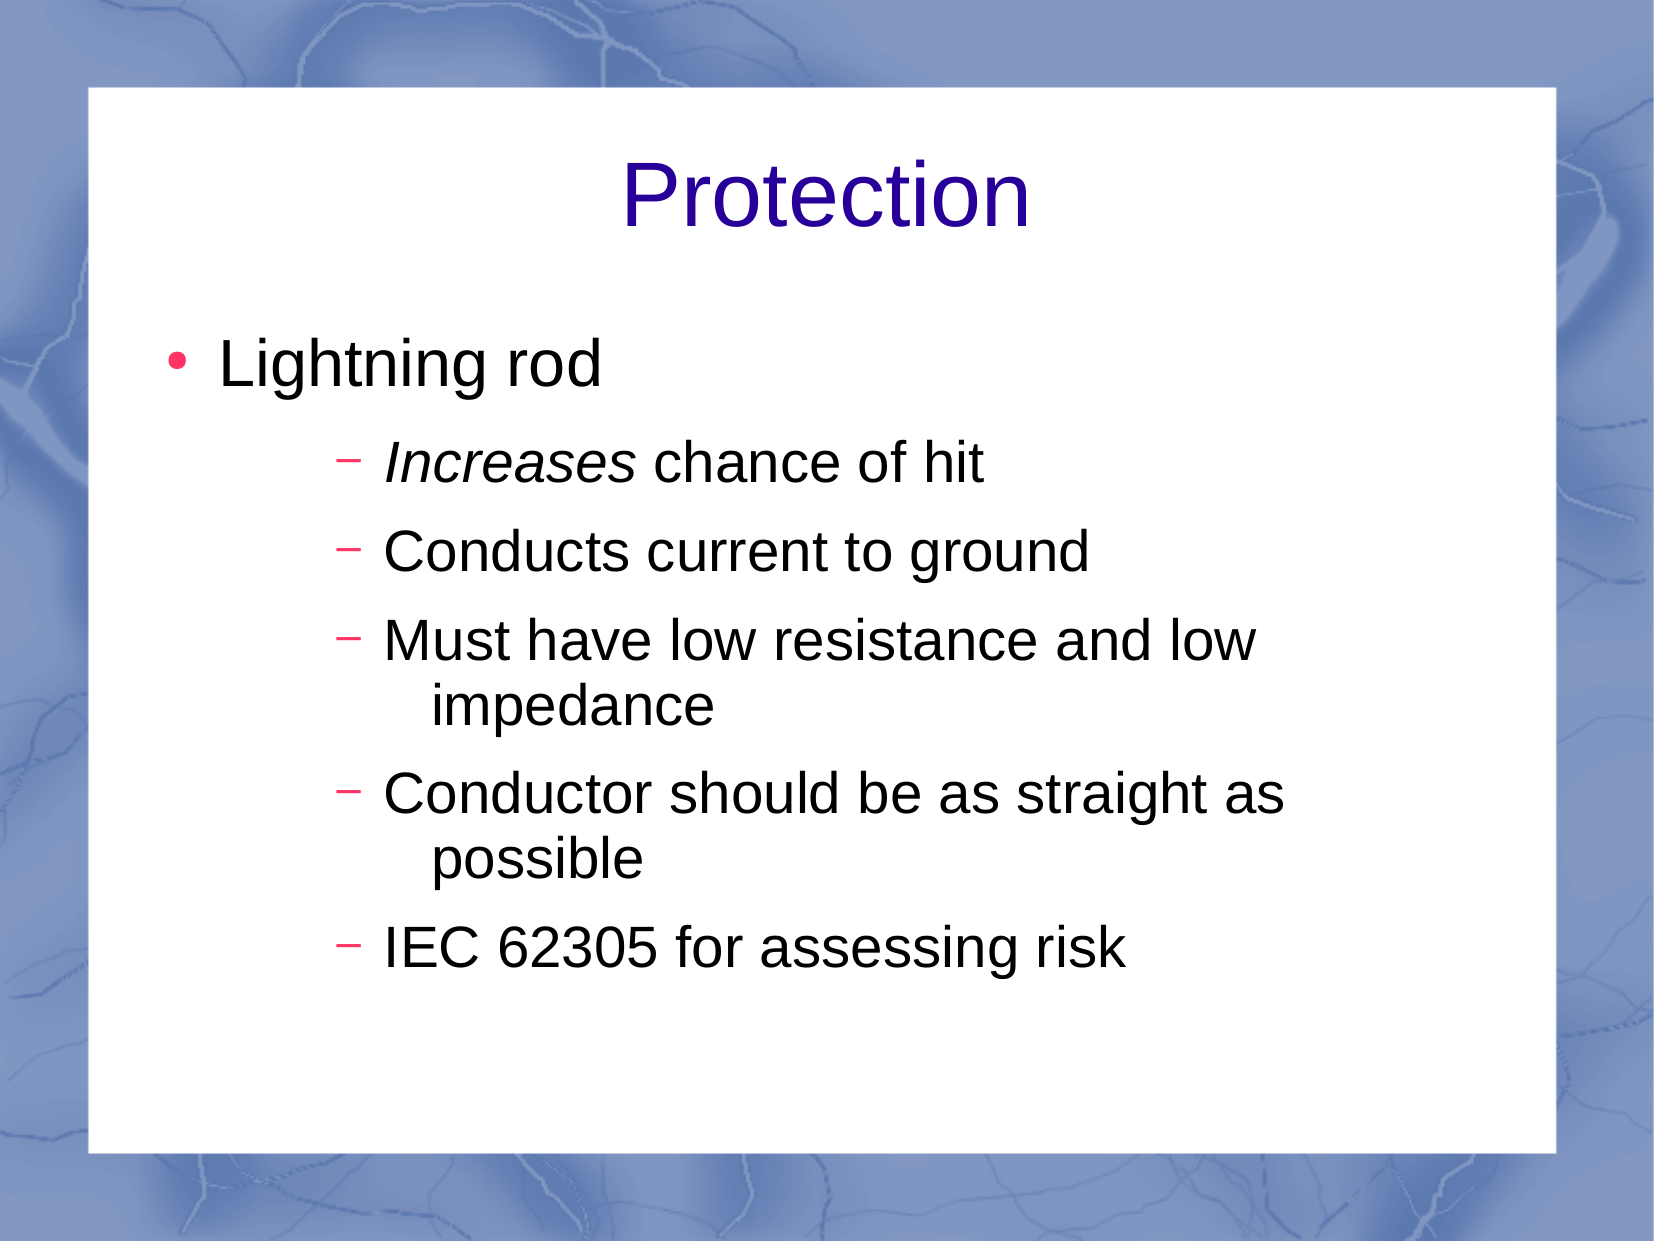

# Protection
Lightning rod
Increases chance of hit
Conducts current to ground
Must have low resistance and low impedance
Conductor should be as straight as possible
IEC 62305 for assessing risk